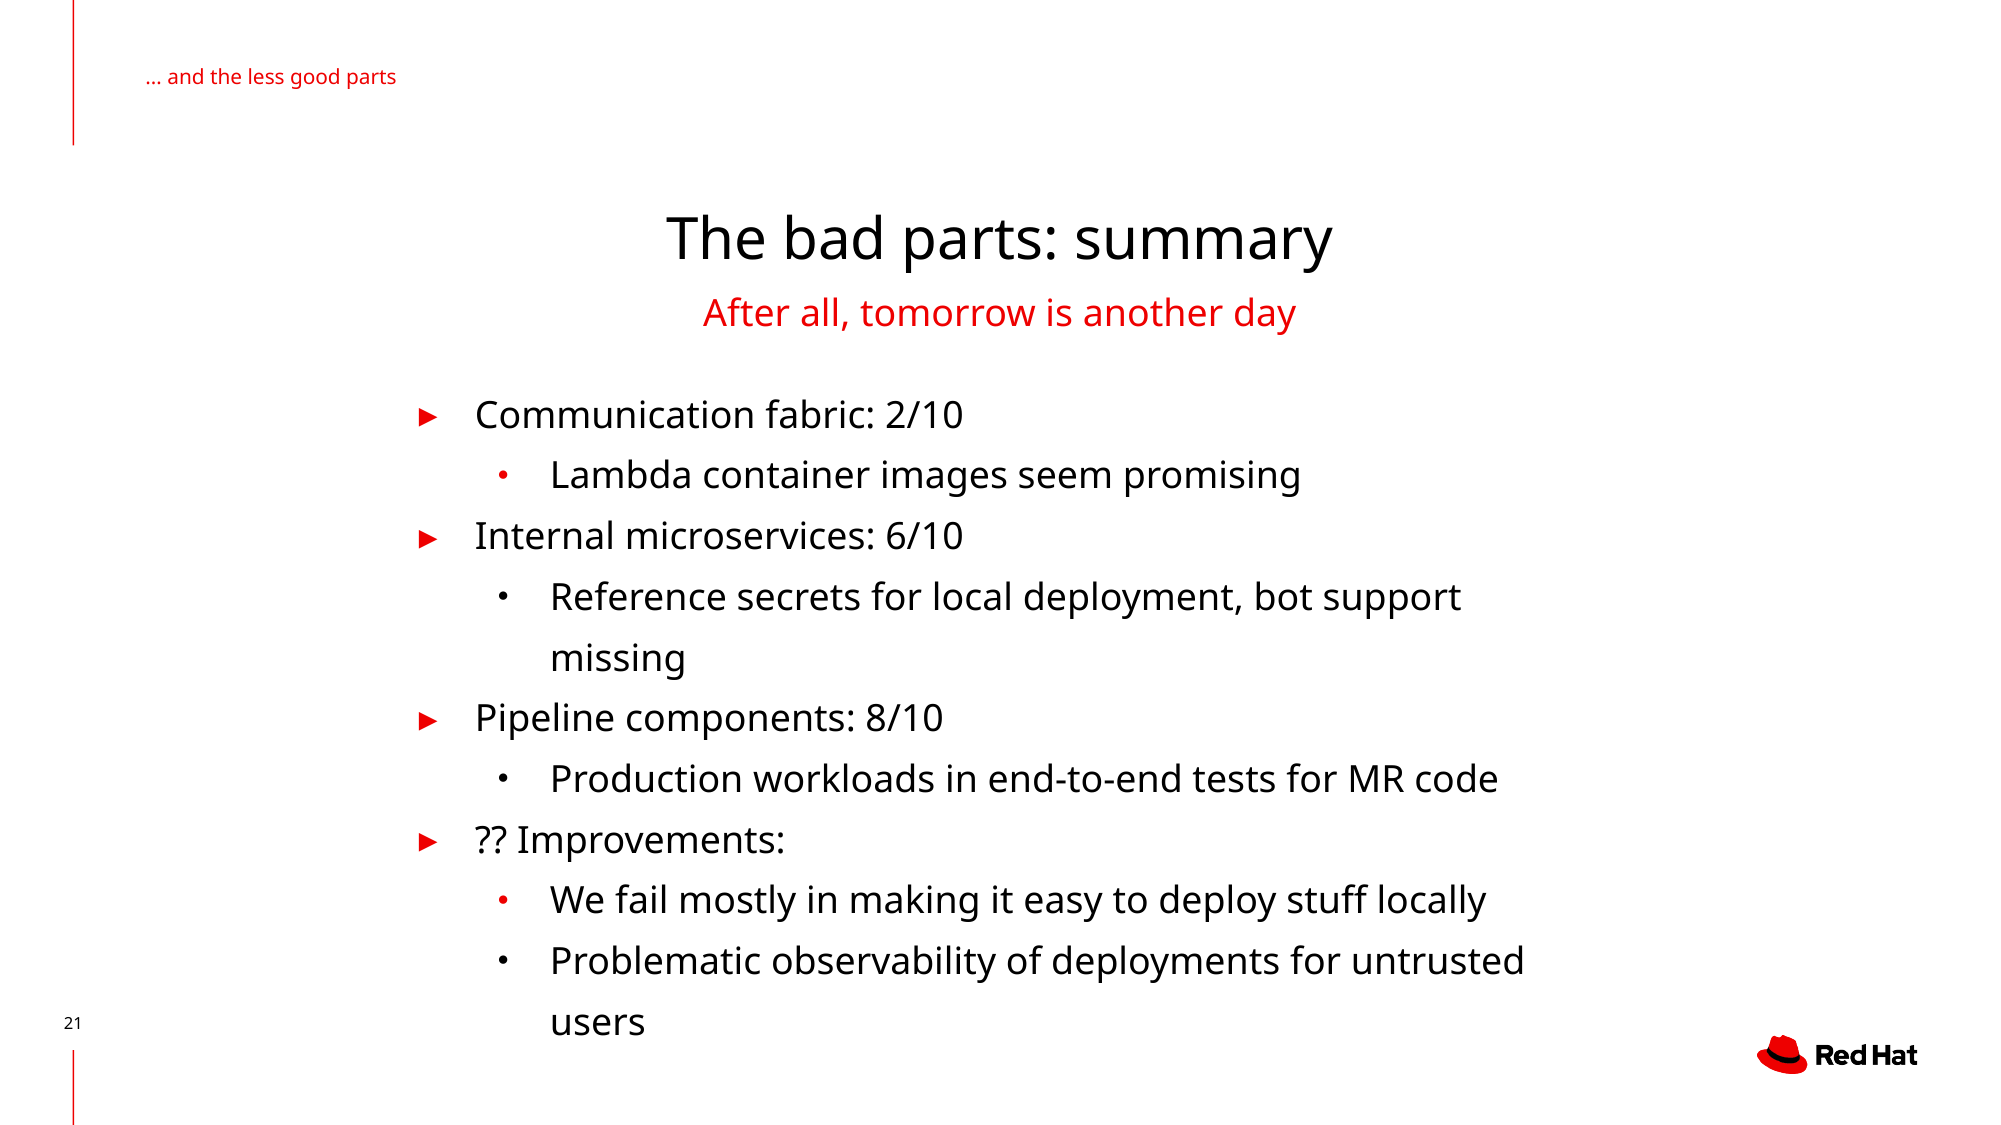

# … and the less good parts
The bad parts: summary
After all, tomorrow is another day
Communication fabric: 2/10
Lambda container images seem promising
Internal microservices: 6/10
Reference secrets for local deployment, bot support missing
Pipeline components: 8/10
Production workloads in end-to-end tests for MR code
?? Improvements:
We fail mostly in making it easy to deploy stuff locally
Problematic observability of deployments for untrusted users